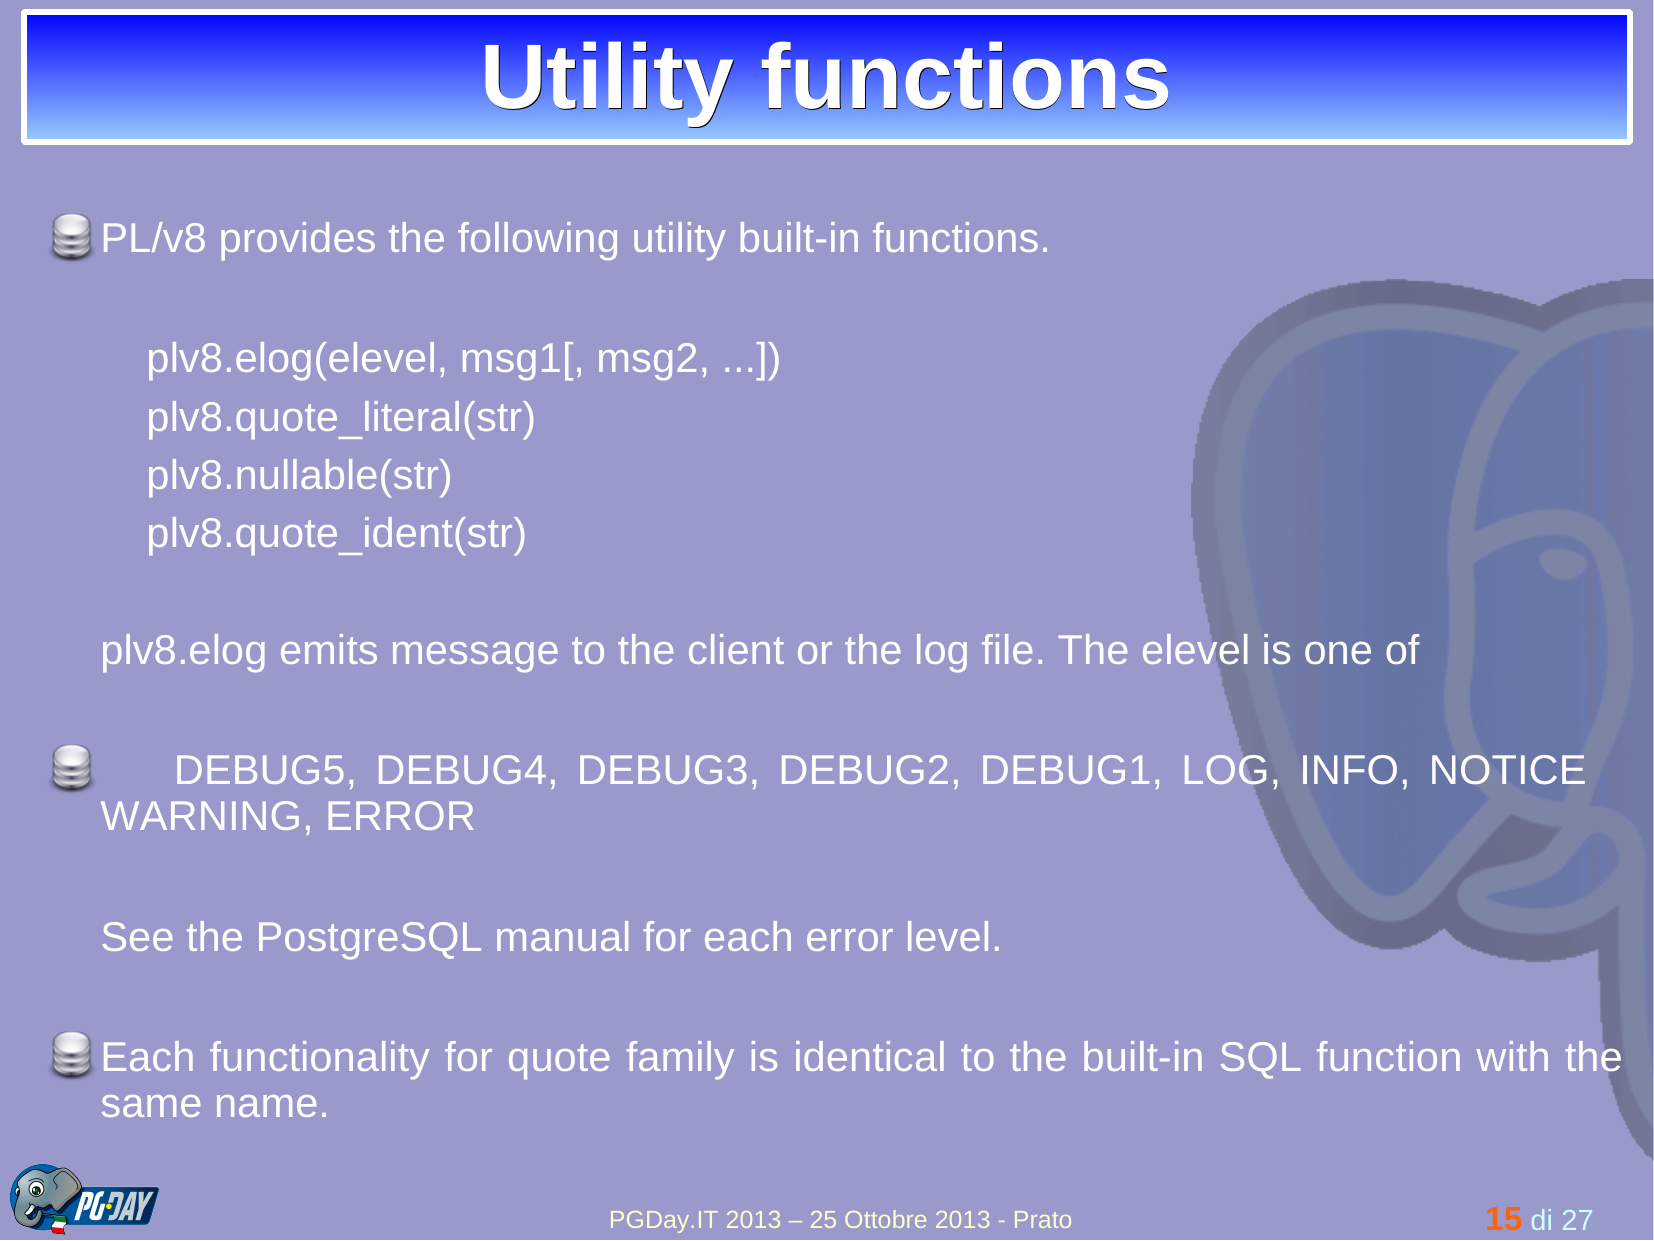

# Utility functions
PL/v8 provides the following utility built-in functions.
 plv8.elog(elevel, msg1[, msg2, ...])
 plv8.quote_literal(str)
 plv8.nullable(str)
 plv8.quote_ident(str)
plv8.elog emits message to the client or the log file. The elevel is one of
 DEBUG5, DEBUG4, DEBUG3, DEBUG2, DEBUG1, LOG, INFO, NOTICE WARNING, ERROR
See the PostgreSQL manual for each error level.
Each functionality for quote family is identical to the built-in SQL function with the same name.